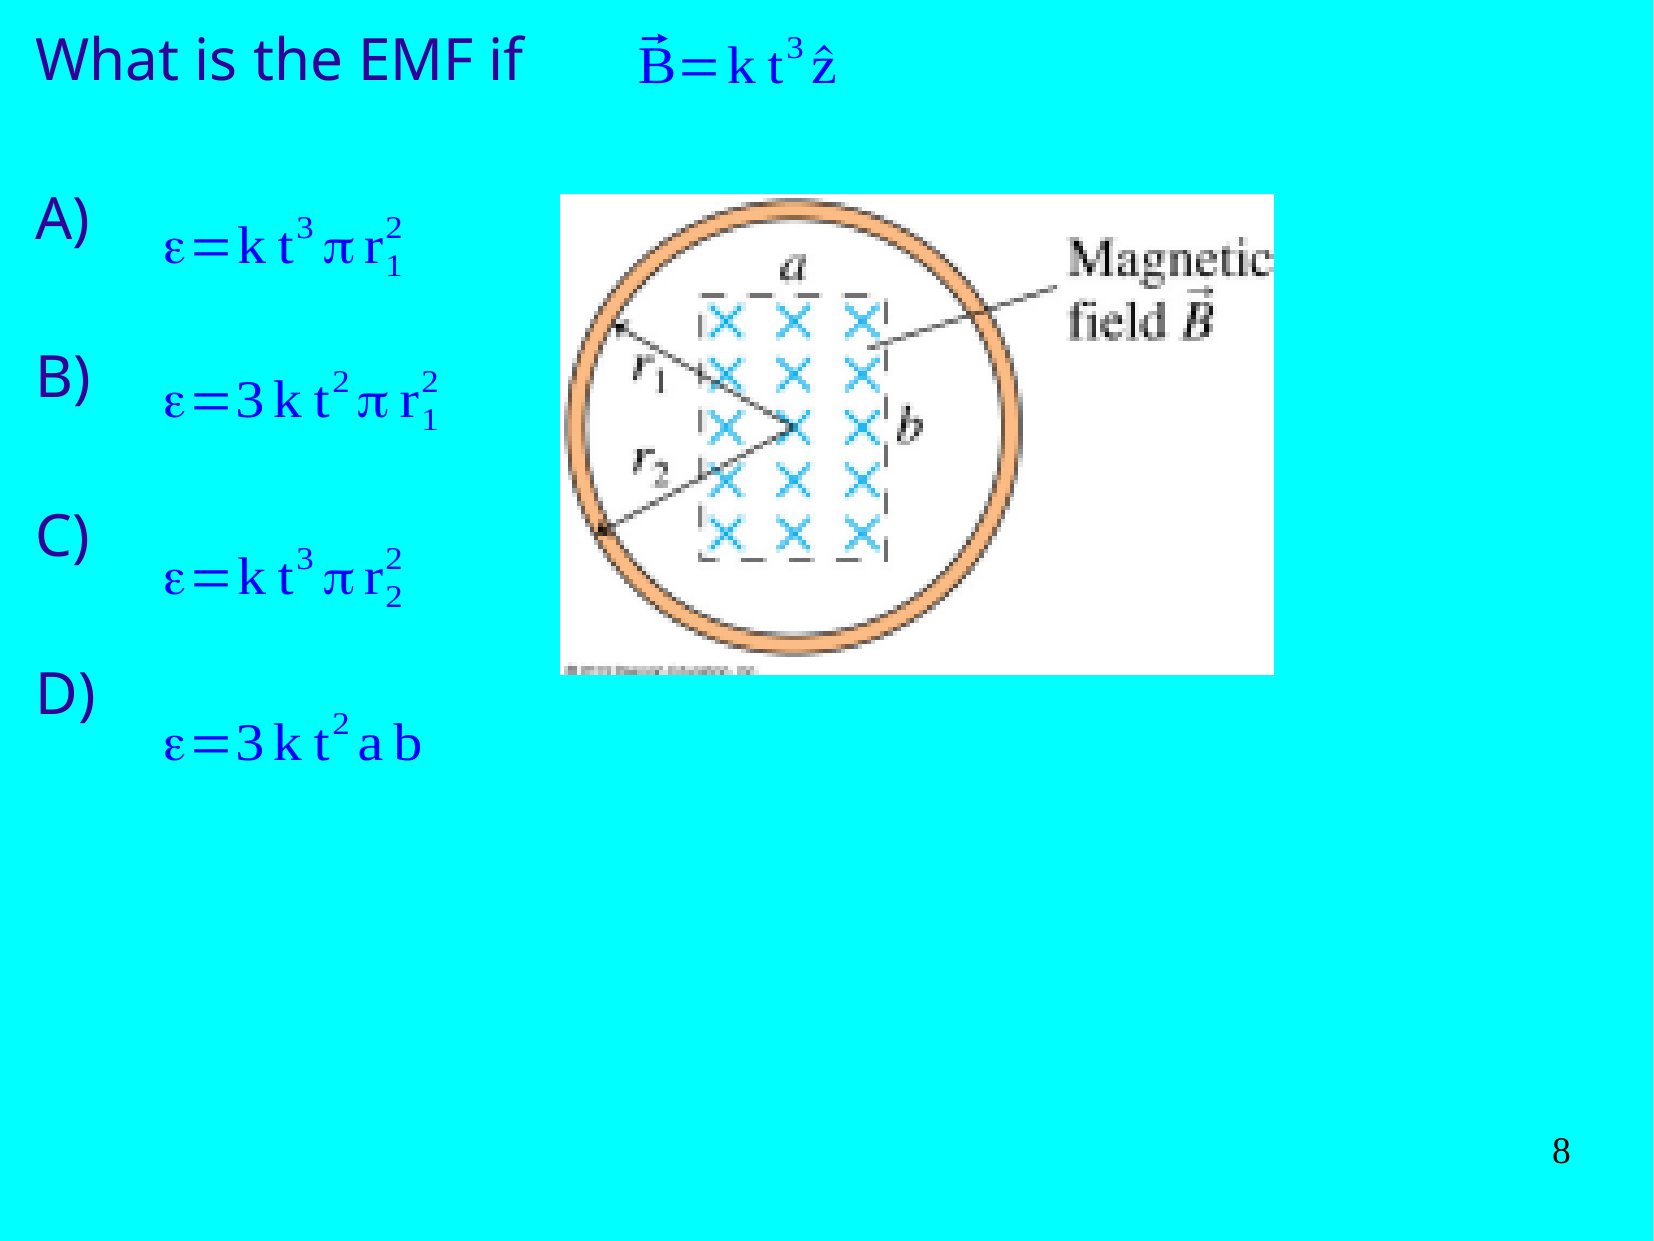

What is the EMF if
A)
B)
C)
D)
8